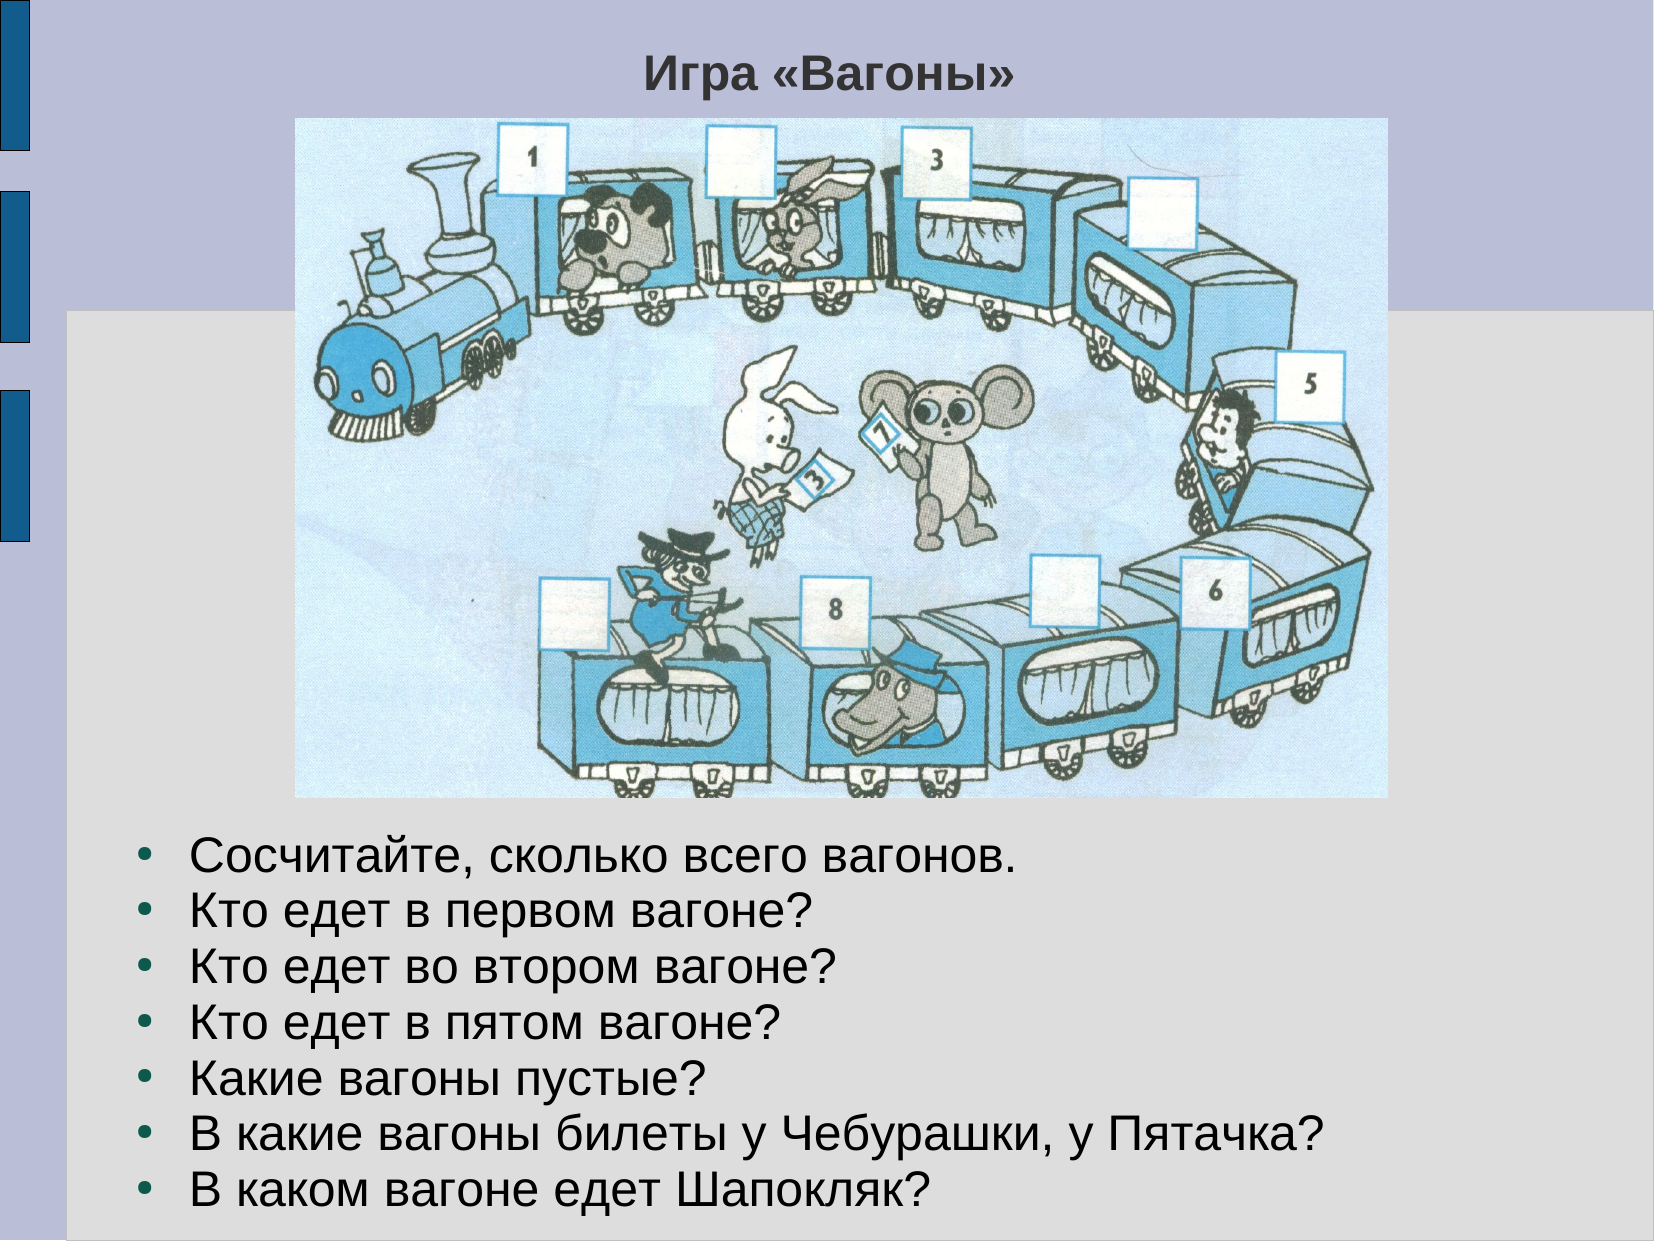

# Игра «Вагоны»
Сосчитайте, сколько всего вагонов.
Кто едет в первом вагоне?
Кто едет во втором вагоне?
Кто едет в пятом вагоне?
Какие вагоны пустые?
В какие вагоны билеты у Чебурашки, у Пятачка?
В каком вагоне едет Шапокляк?